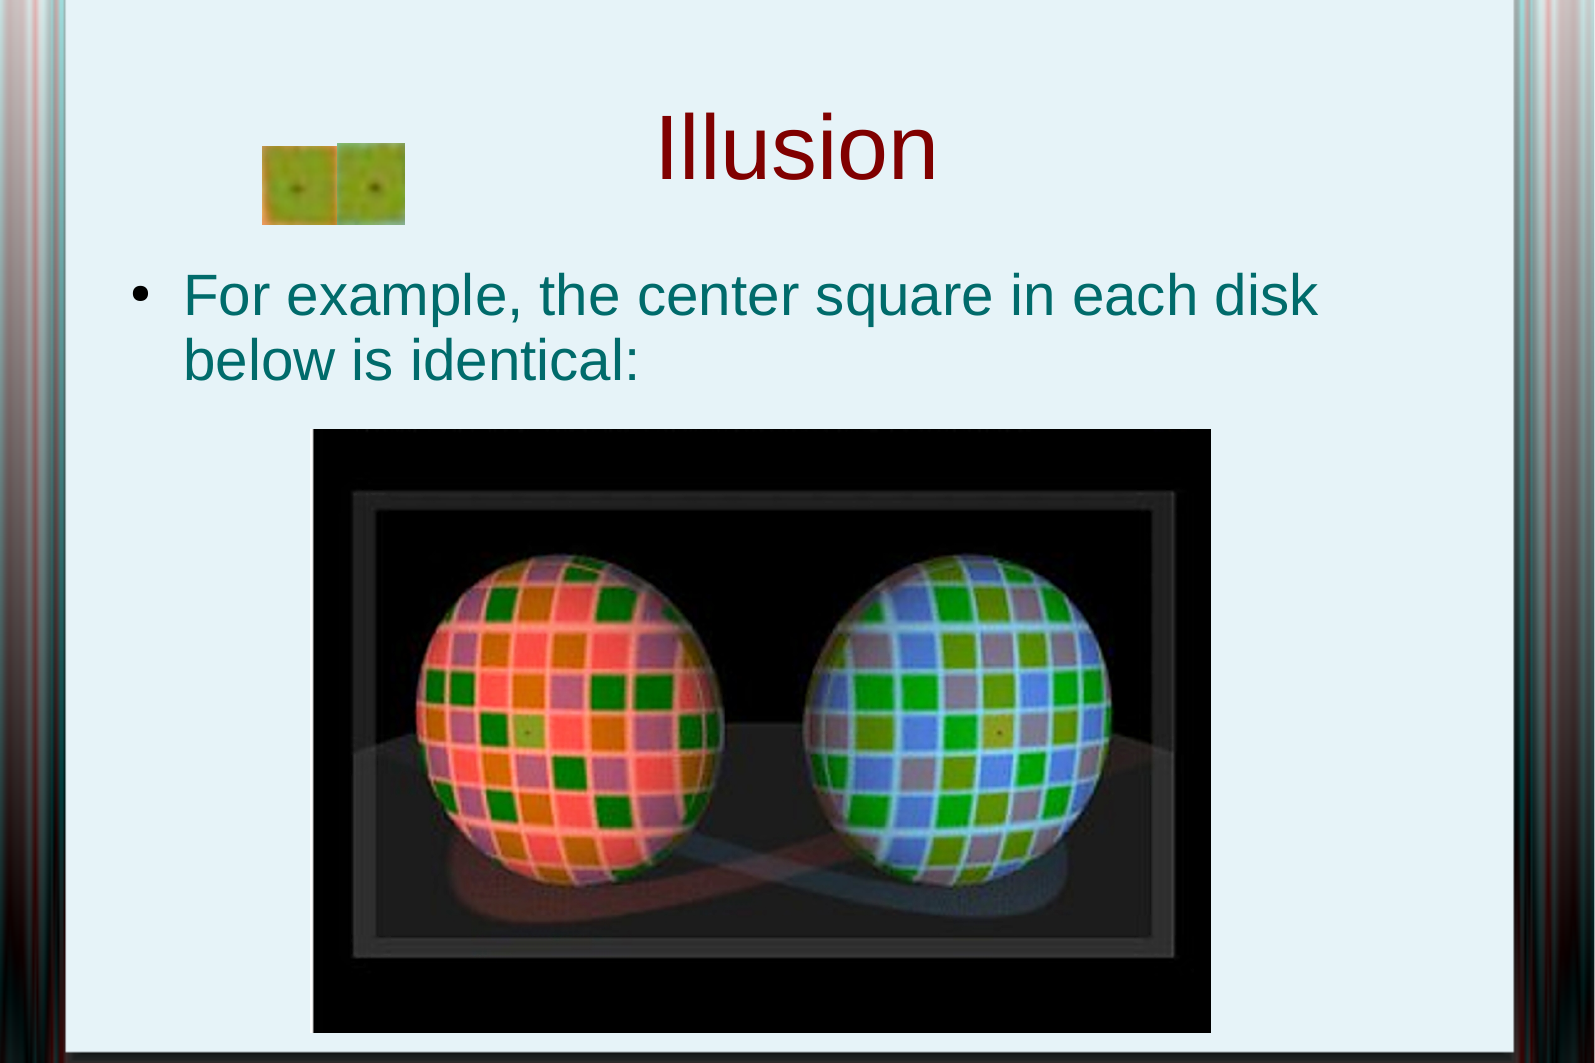

# Illusion
For example, the center square in each disk below is identical: